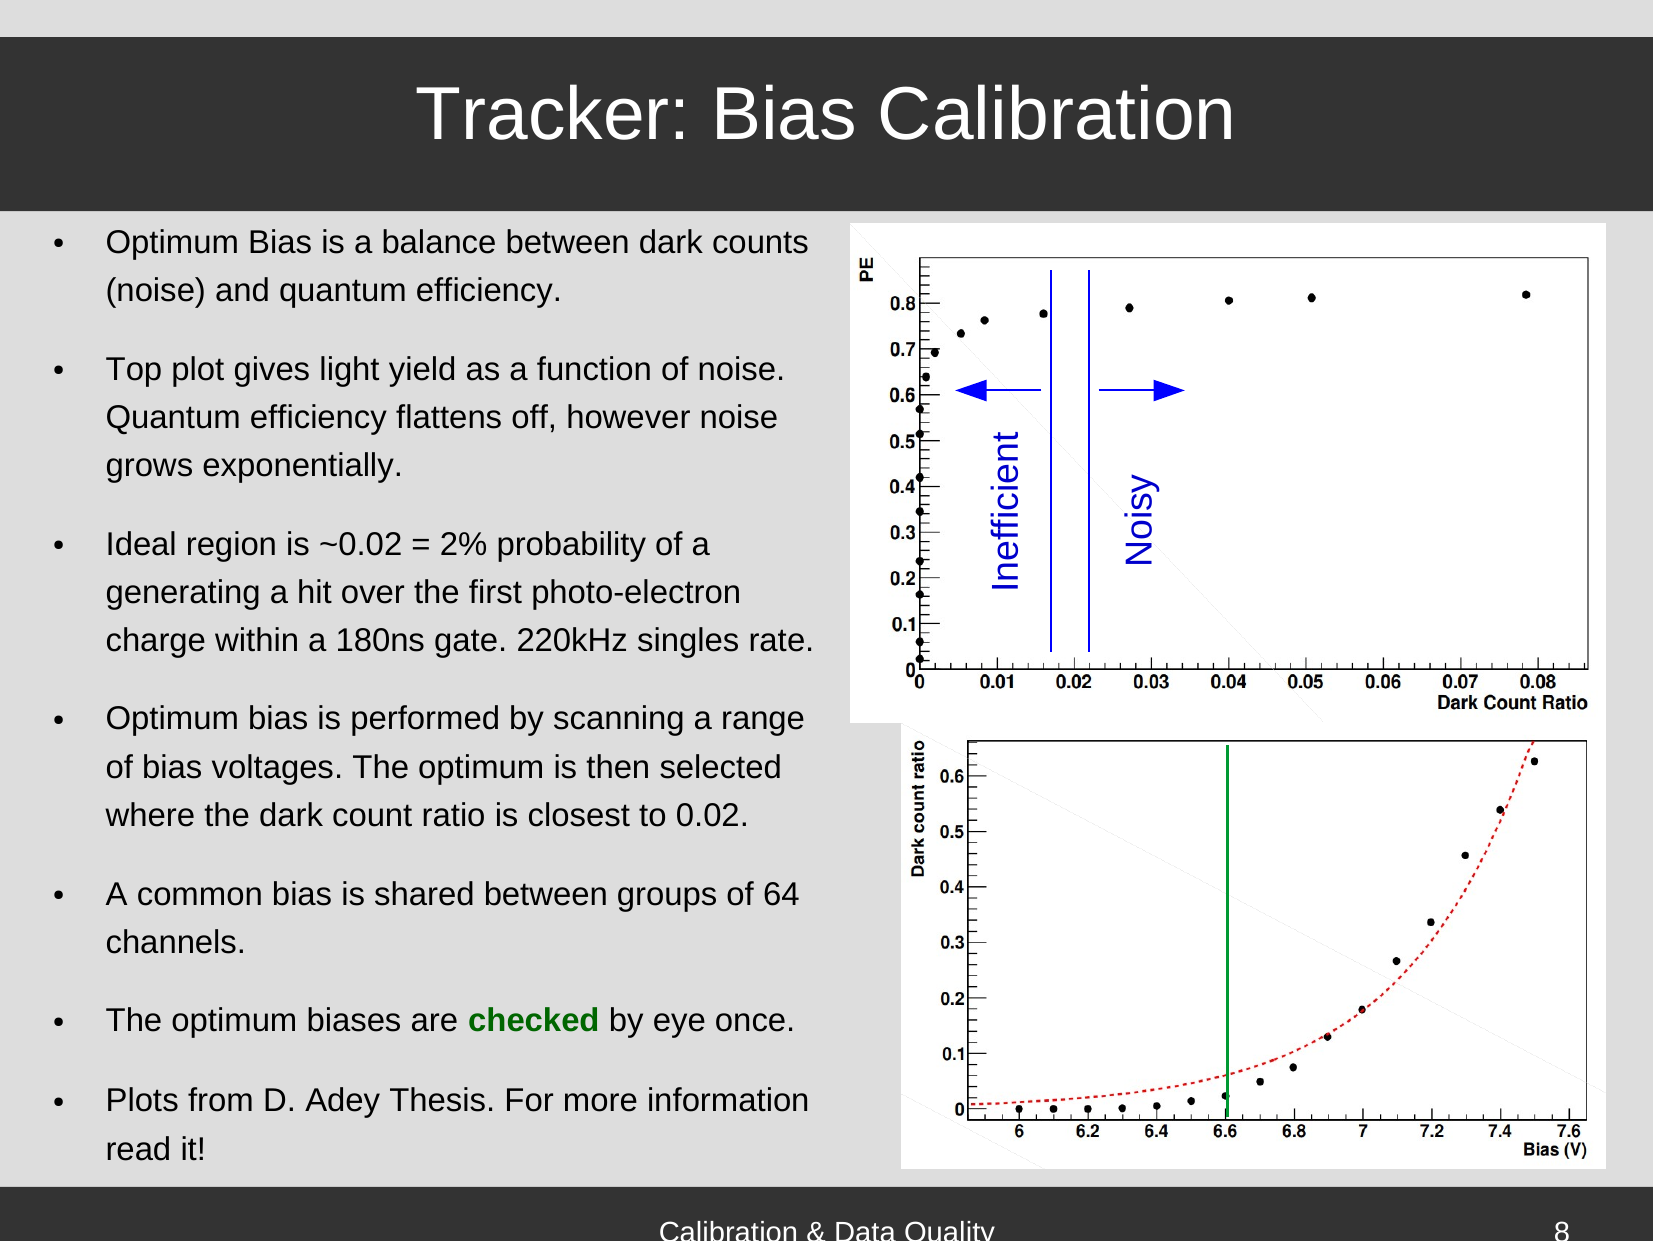

Tracker: Bias Calibration
Optimum Bias is a balance between dark counts
●
(noise) and quantum efficiency.
Top plot gives light yield as a function of noise.
●
Quantum efficiency flattens off, however noise
grows exponentially.
Inefficient
Noisy
Ideal region is ~0.02 = 2% probability of a
●
generating a hit over the first photo-electron
charge within a 180ns gate. 220kHz singles rate.
Optimum bias is performed by scanning a range
●
of bias voltages. The optimum is then selected
where the dark count ratio is closest to 0.02.
A common bias is shared between groups of 64
●
channels.
The optimum biases are checked by eye once.
●
Plots from D. Adey Thesis. For more information
●
read it!
Calibration & Data Quality
8